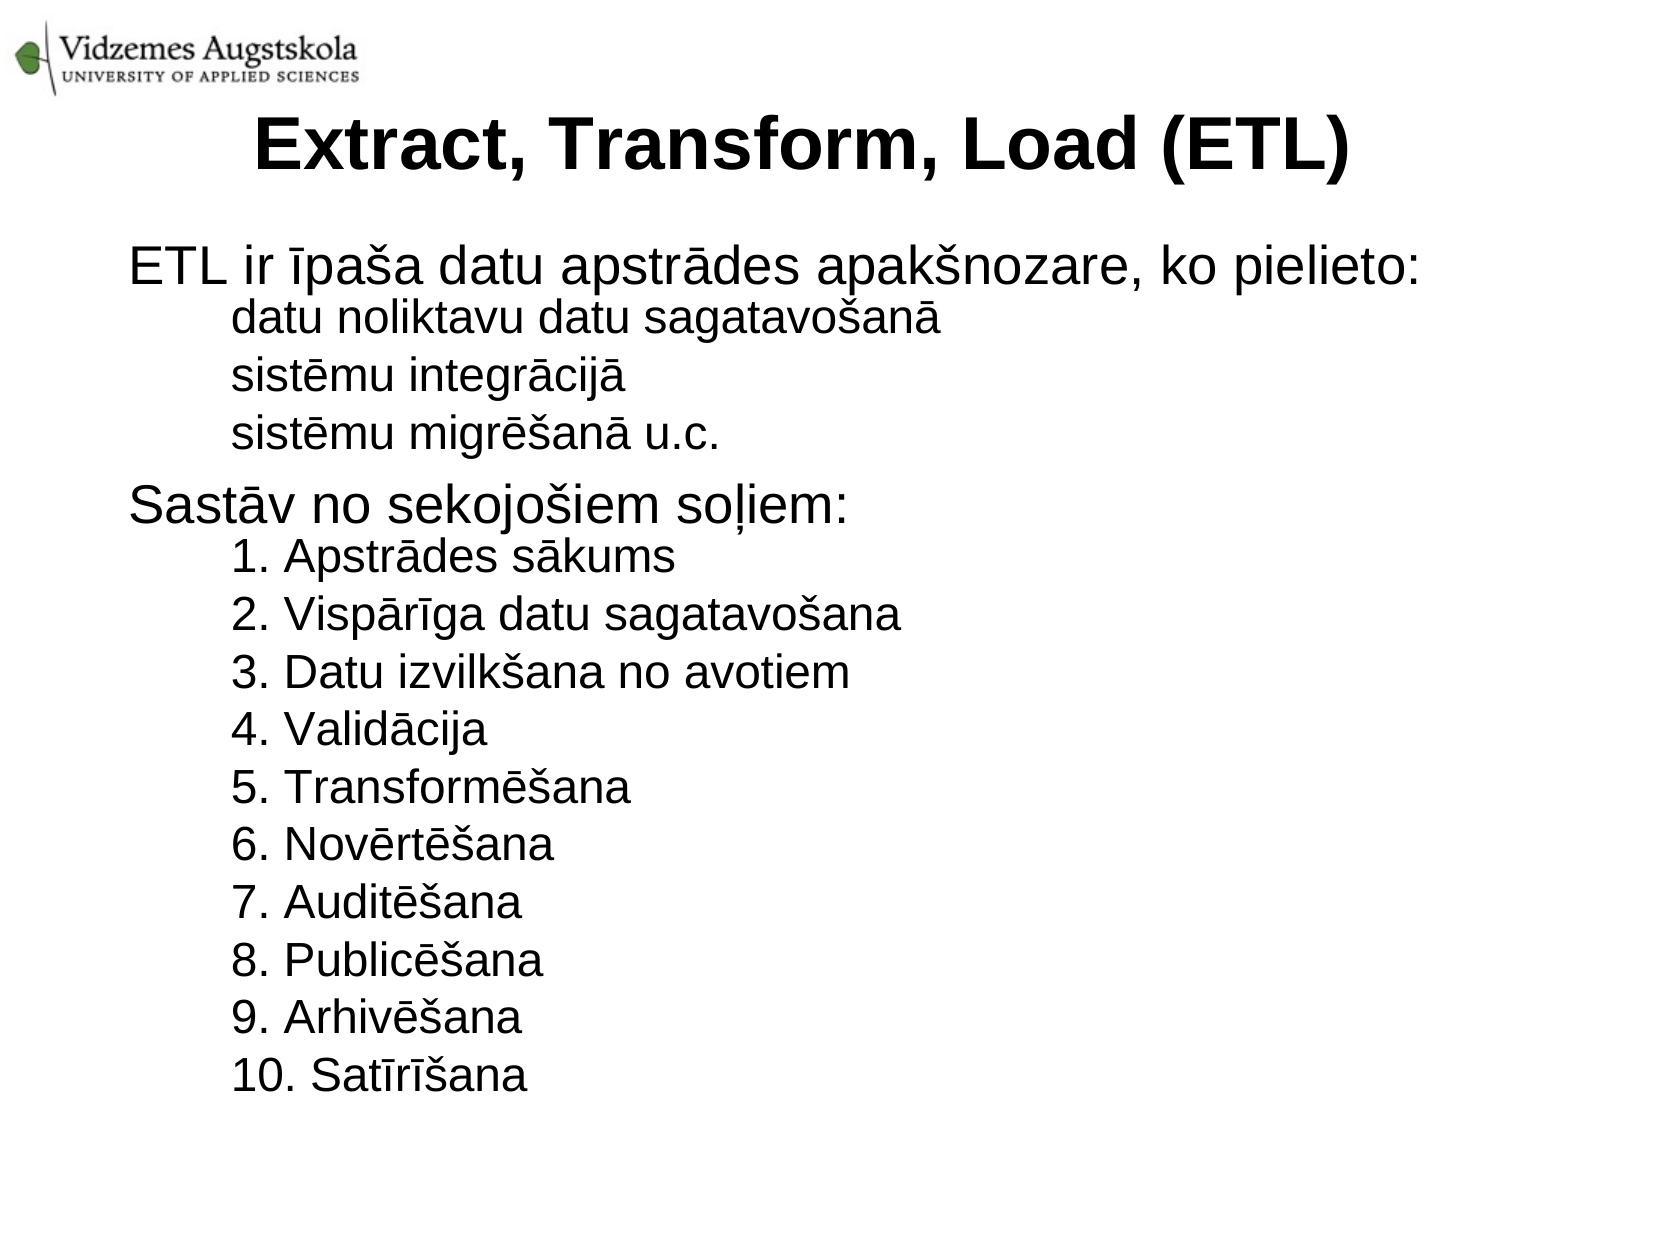

# Extract, Transform, Load (ETL)
ETL ir īpaša datu apstrādes apakšnozare, ko pielieto:
datu noliktavu datu sagatavošanā
sistēmu integrācijā
sistēmu migrēšanā u.c.
Sastāv no sekojošiem soļiem:
1. Apstrādes sākums
2. Vispārīga datu sagatavošana
3. Datu izvilkšana no avotiem
4. Validācija
5. Transformēšana
6. Novērtēšana
7. Auditēšana
8. Publicēšana
9. Arhivēšana
10. Satīrīšana